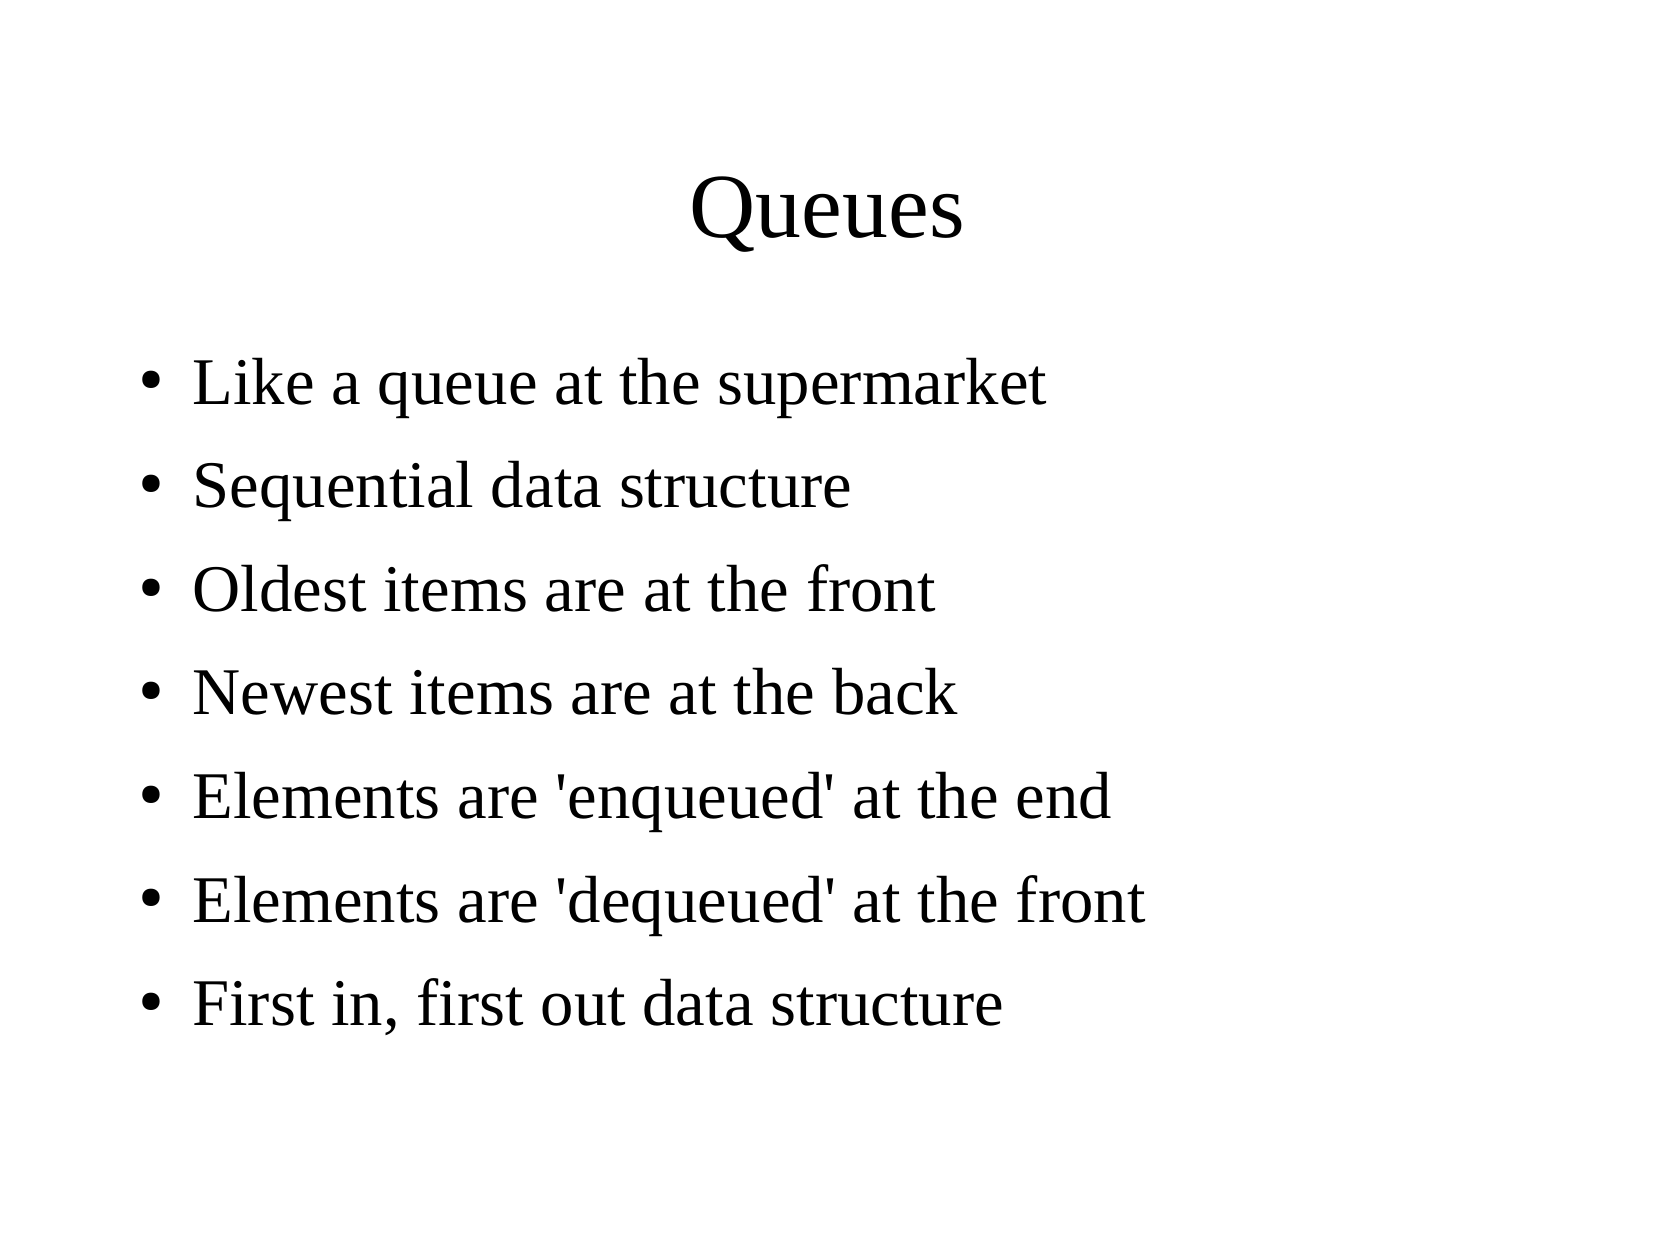

# Queues
Like a queue at the supermarket
Sequential data structure
Oldest items are at the front
Newest items are at the back
Elements are 'enqueued' at the end
Elements are 'dequeued' at the front
First in, first out data structure